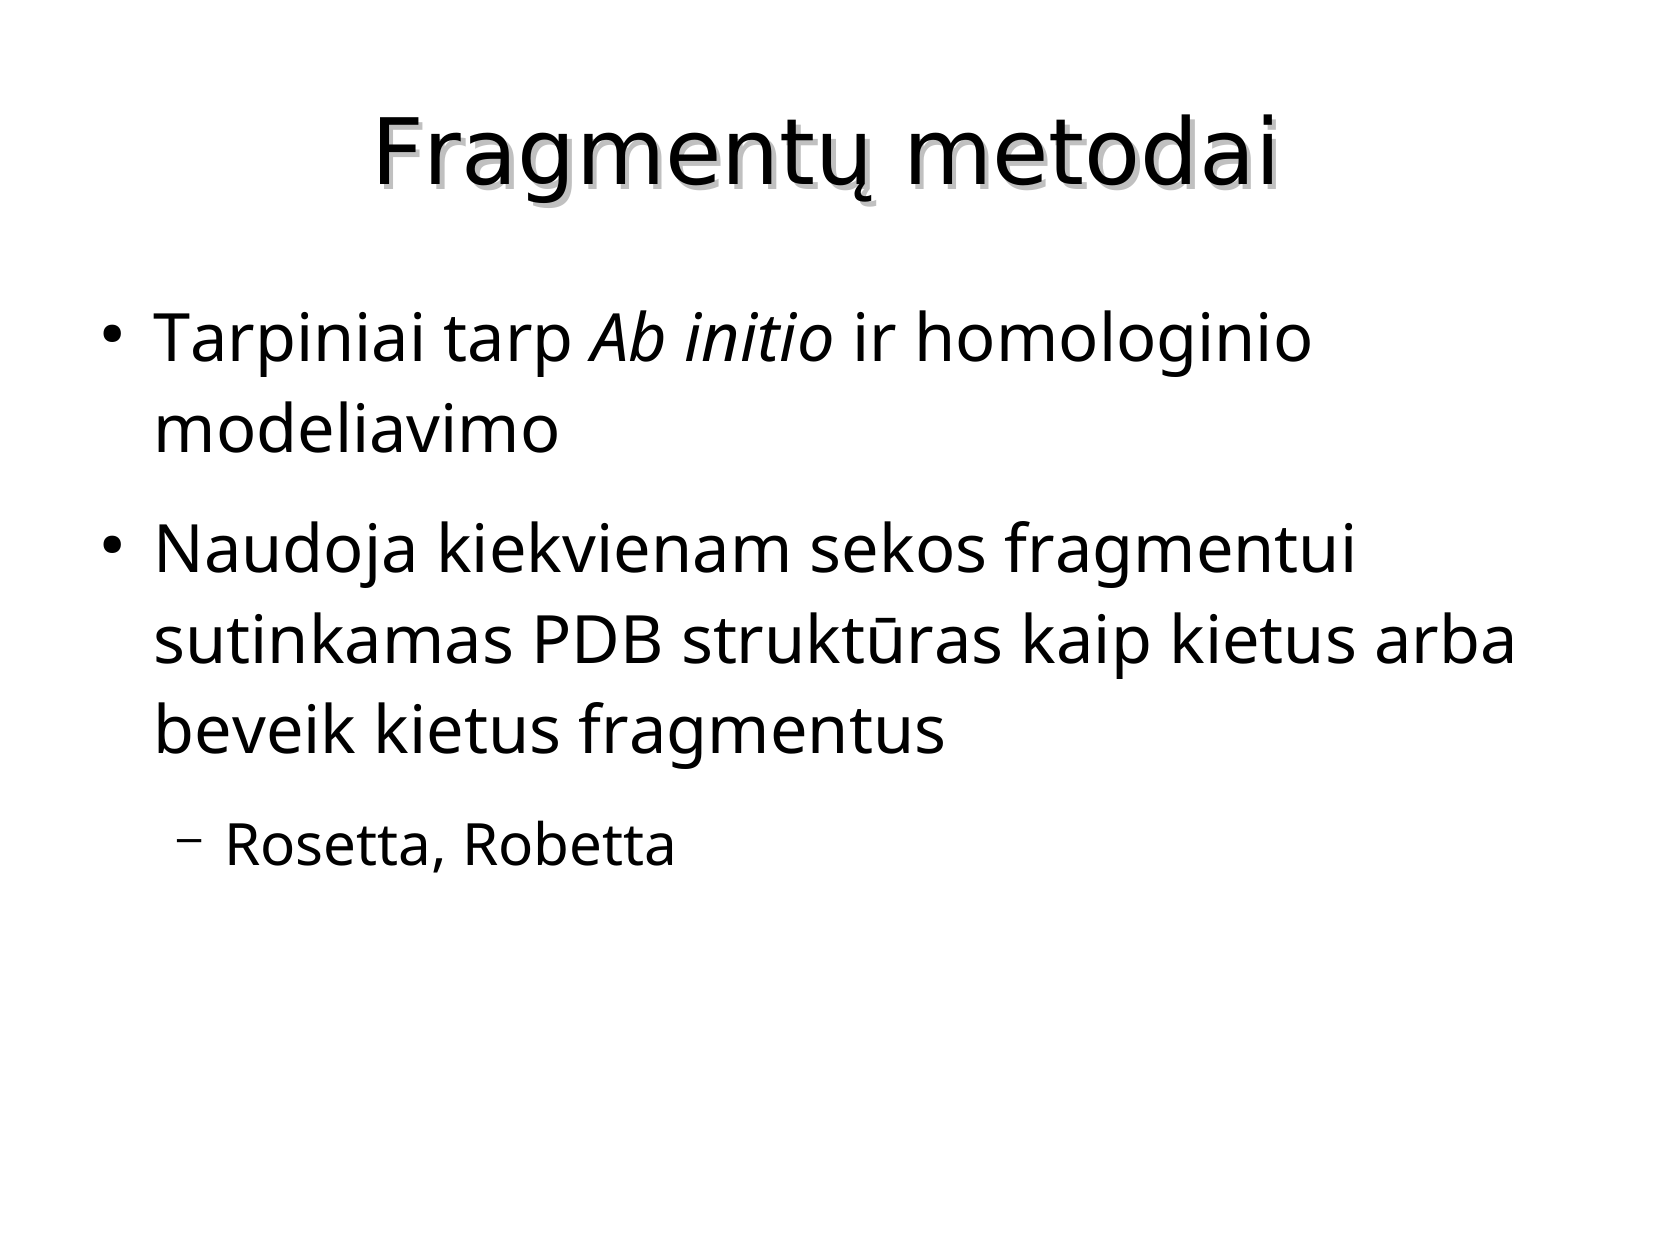

# Fragmentų metodai
Tarpiniai tarp Ab initio ir homologinio modeliavimo
Naudoja kiekvienam sekos fragmentui sutinkamas PDB struktūras kaip kietus arba beveik kietus fragmentus
Rosetta, Robetta